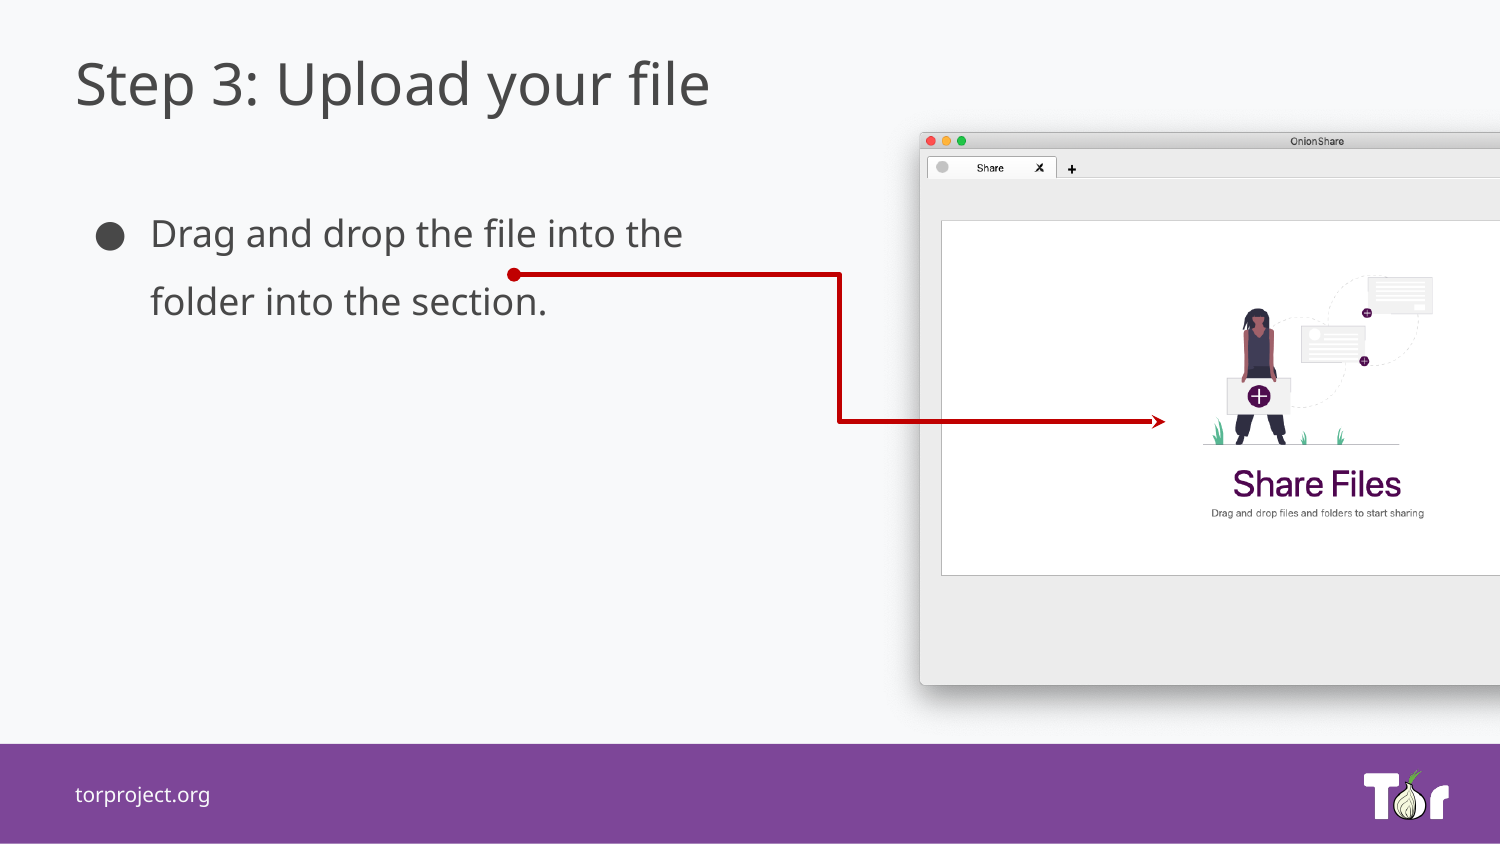

# Step 3: Upload your file
Drag and drop the file into the folder into the section.